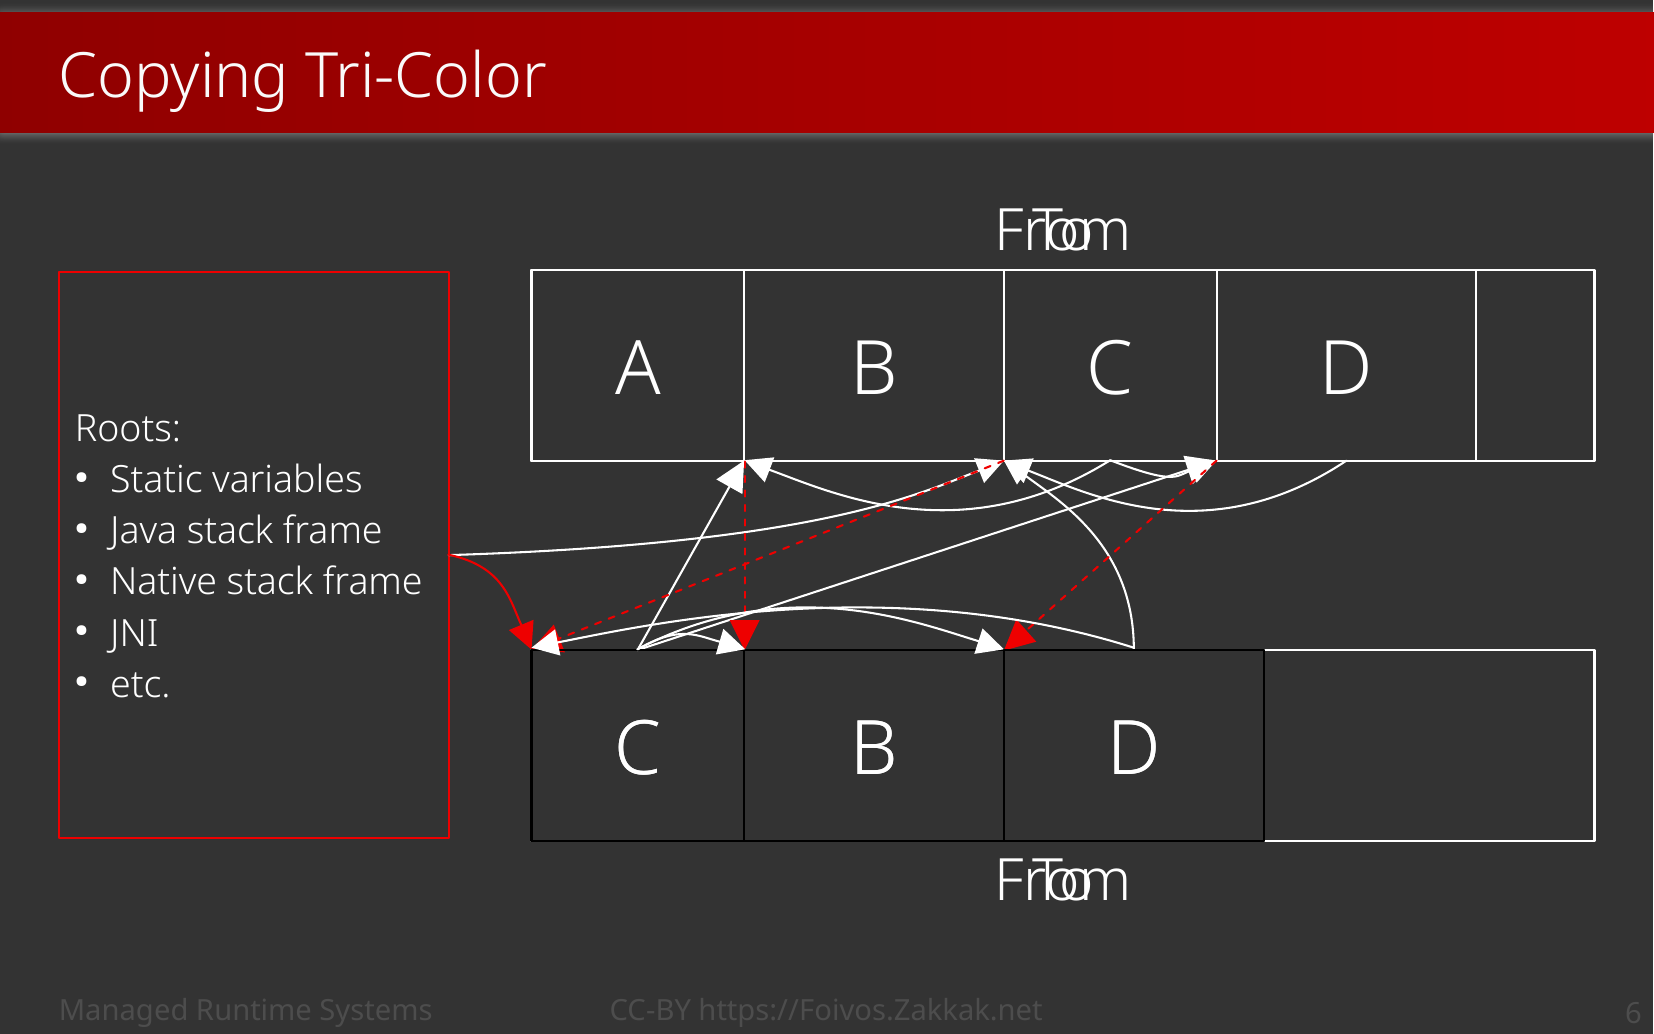

# Copying Tri-Color
From
To
A
B
C
D
Roots:
Static variables
Java stack frame
Native stack frame
JNI
etc.
C
C
B
B
D
D
To
From
Managed Runtime Systems
CC-BY https://Foivos.Zakkak.net
6